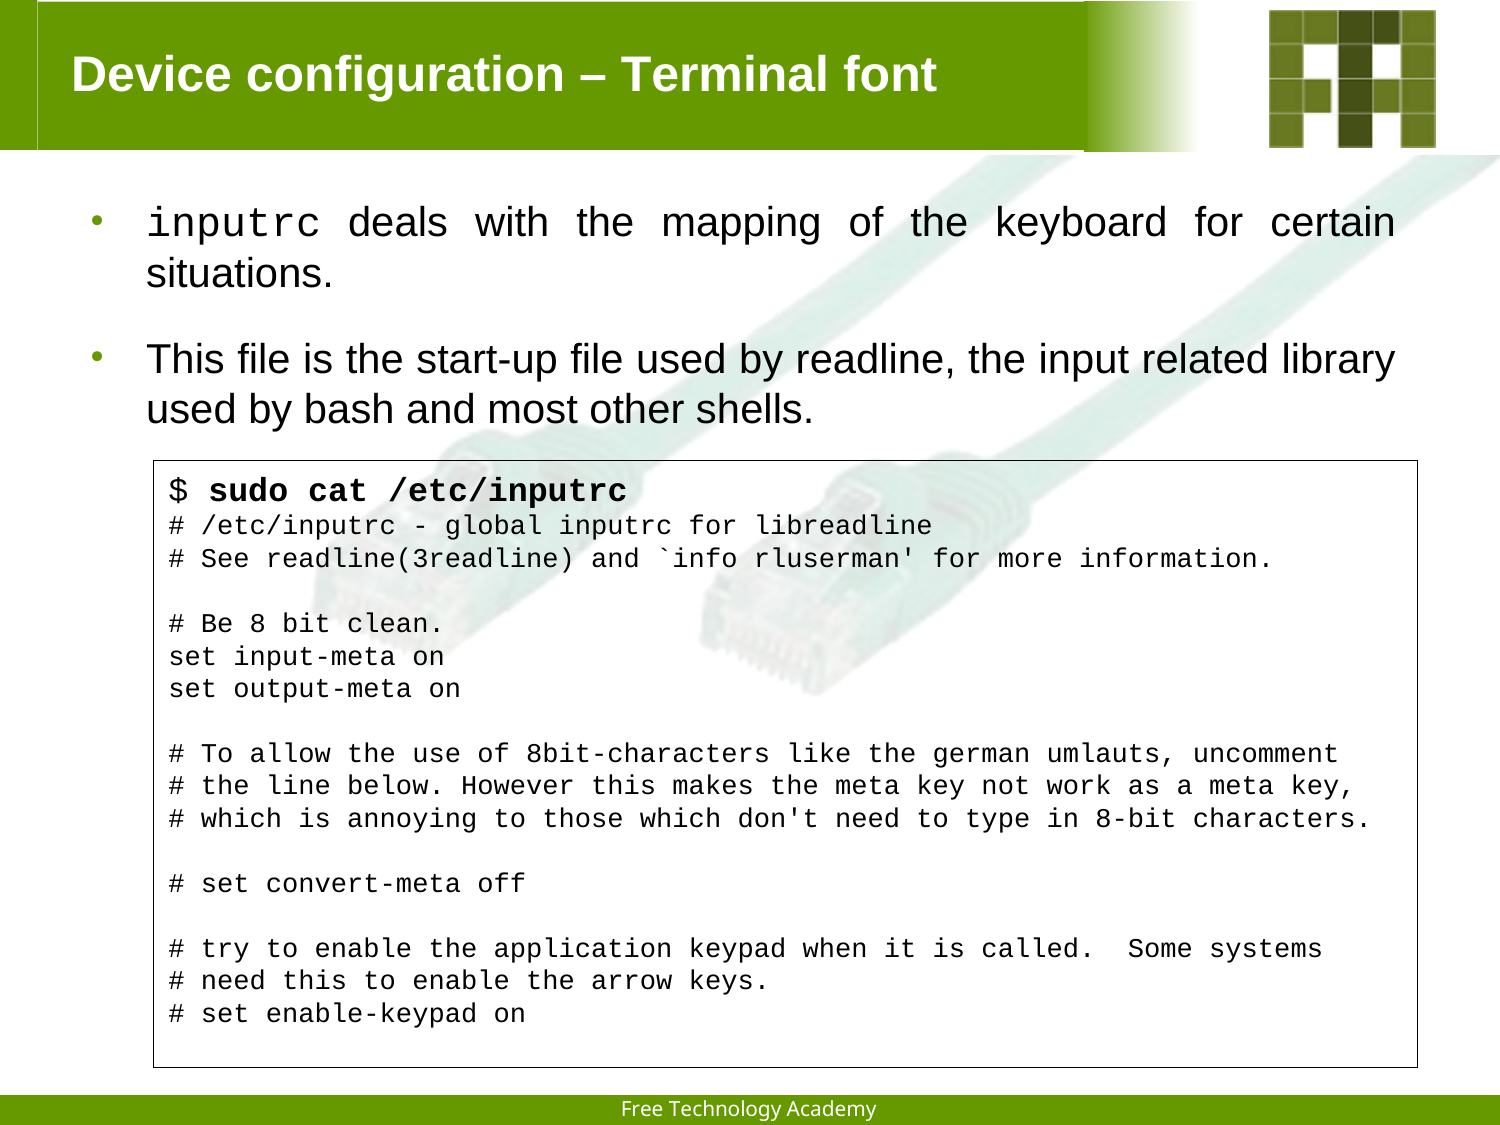

Device configuration – Terminal font
# inputrc deals with the mapping of the keyboard for certain situations.
This file is the start-up file used by readline, the input related library used by bash and most other shells.
$ sudo cat /etc/inputrc
# /etc/inputrc - global inputrc for libreadline
# See readline(3readline) and `info rluserman' for more information.
# Be 8 bit clean.
set input-meta on
set output-meta on
# To allow the use of 8bit-characters like the german umlauts, uncomment
# the line below. However this makes the meta key not work as a meta key,
# which is annoying to those which don't need to type in 8-bit characters.
# set convert-meta off
# try to enable the application keypad when it is called. Some systems
# need this to enable the arrow keys.
# set enable-keypad on